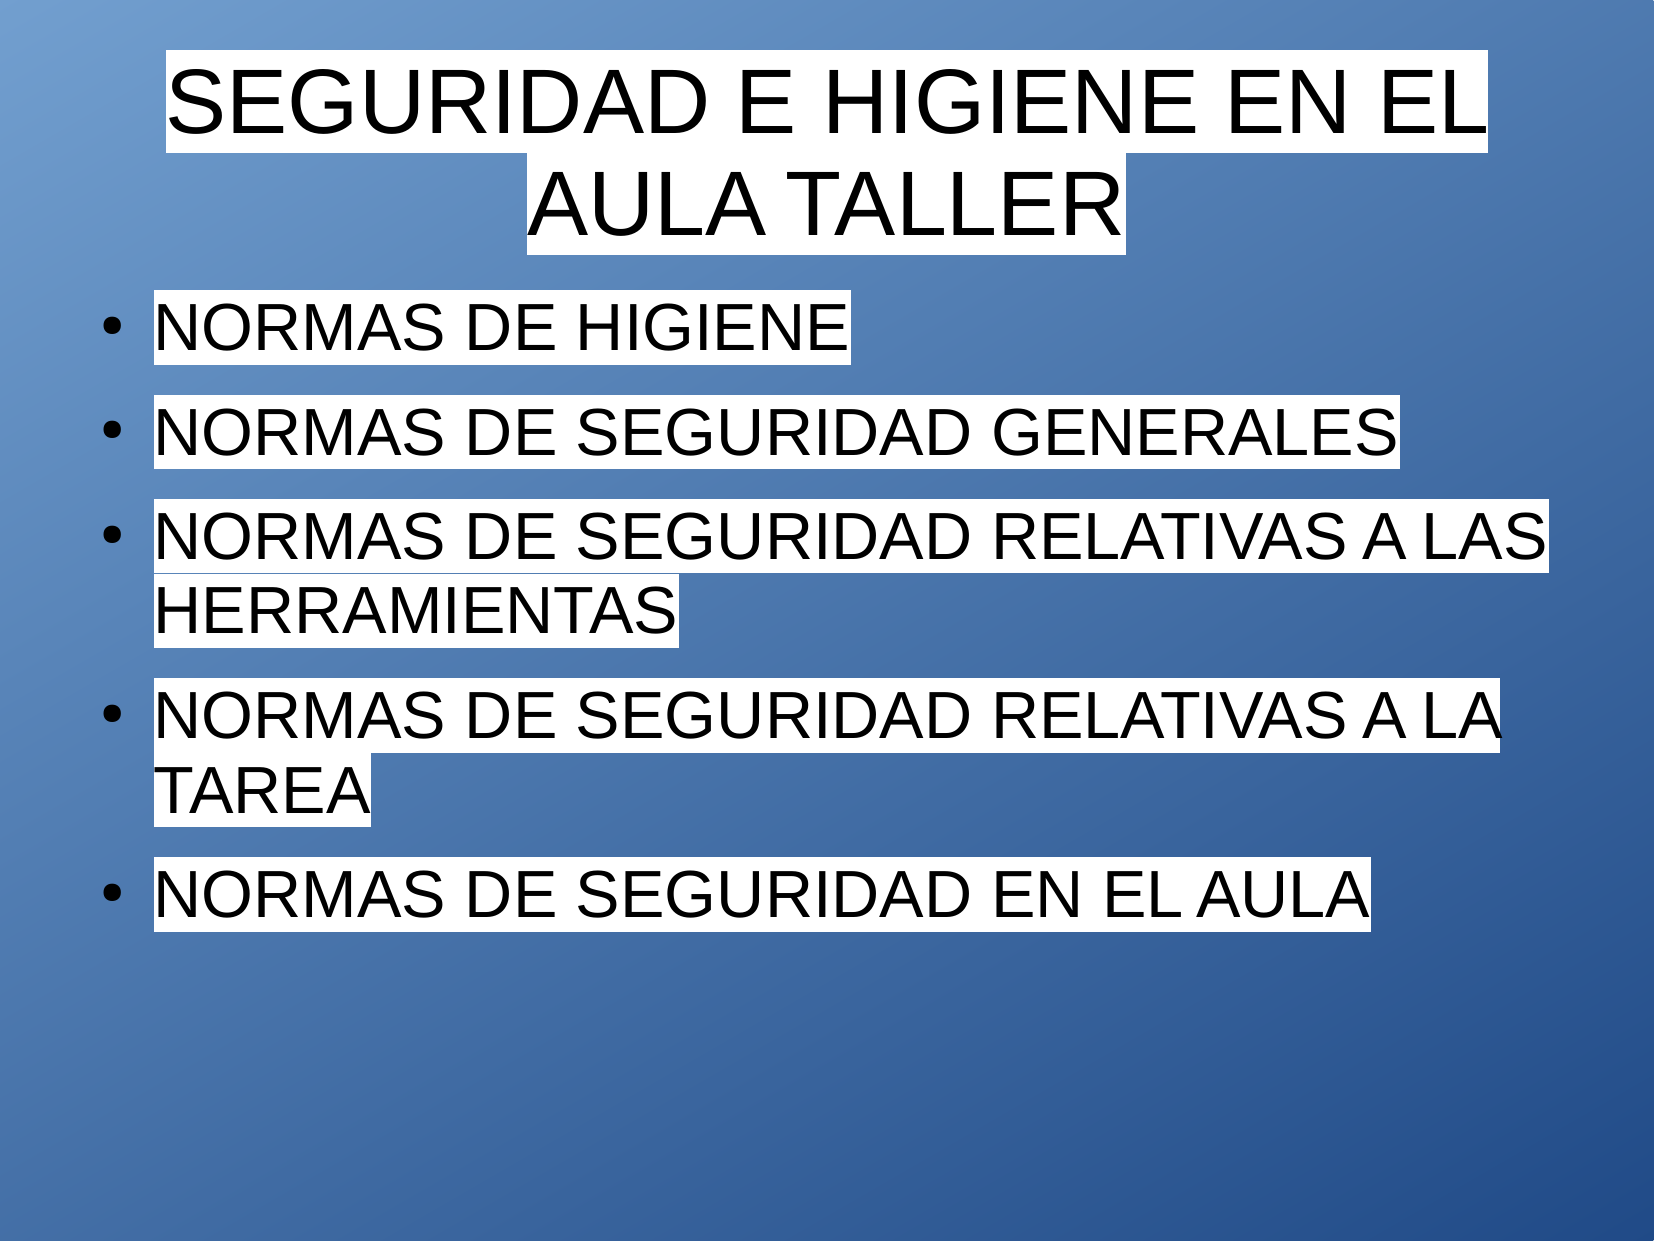

# SEGURIDAD E HIGIENE EN EL AULA TALLER
NORMAS DE HIGIENE
NORMAS DE SEGURIDAD GENERALES
NORMAS DE SEGURIDAD RELATIVAS A LAS HERRAMIENTAS
NORMAS DE SEGURIDAD RELATIVAS A LA TAREA
NORMAS DE SEGURIDAD EN EL AULA